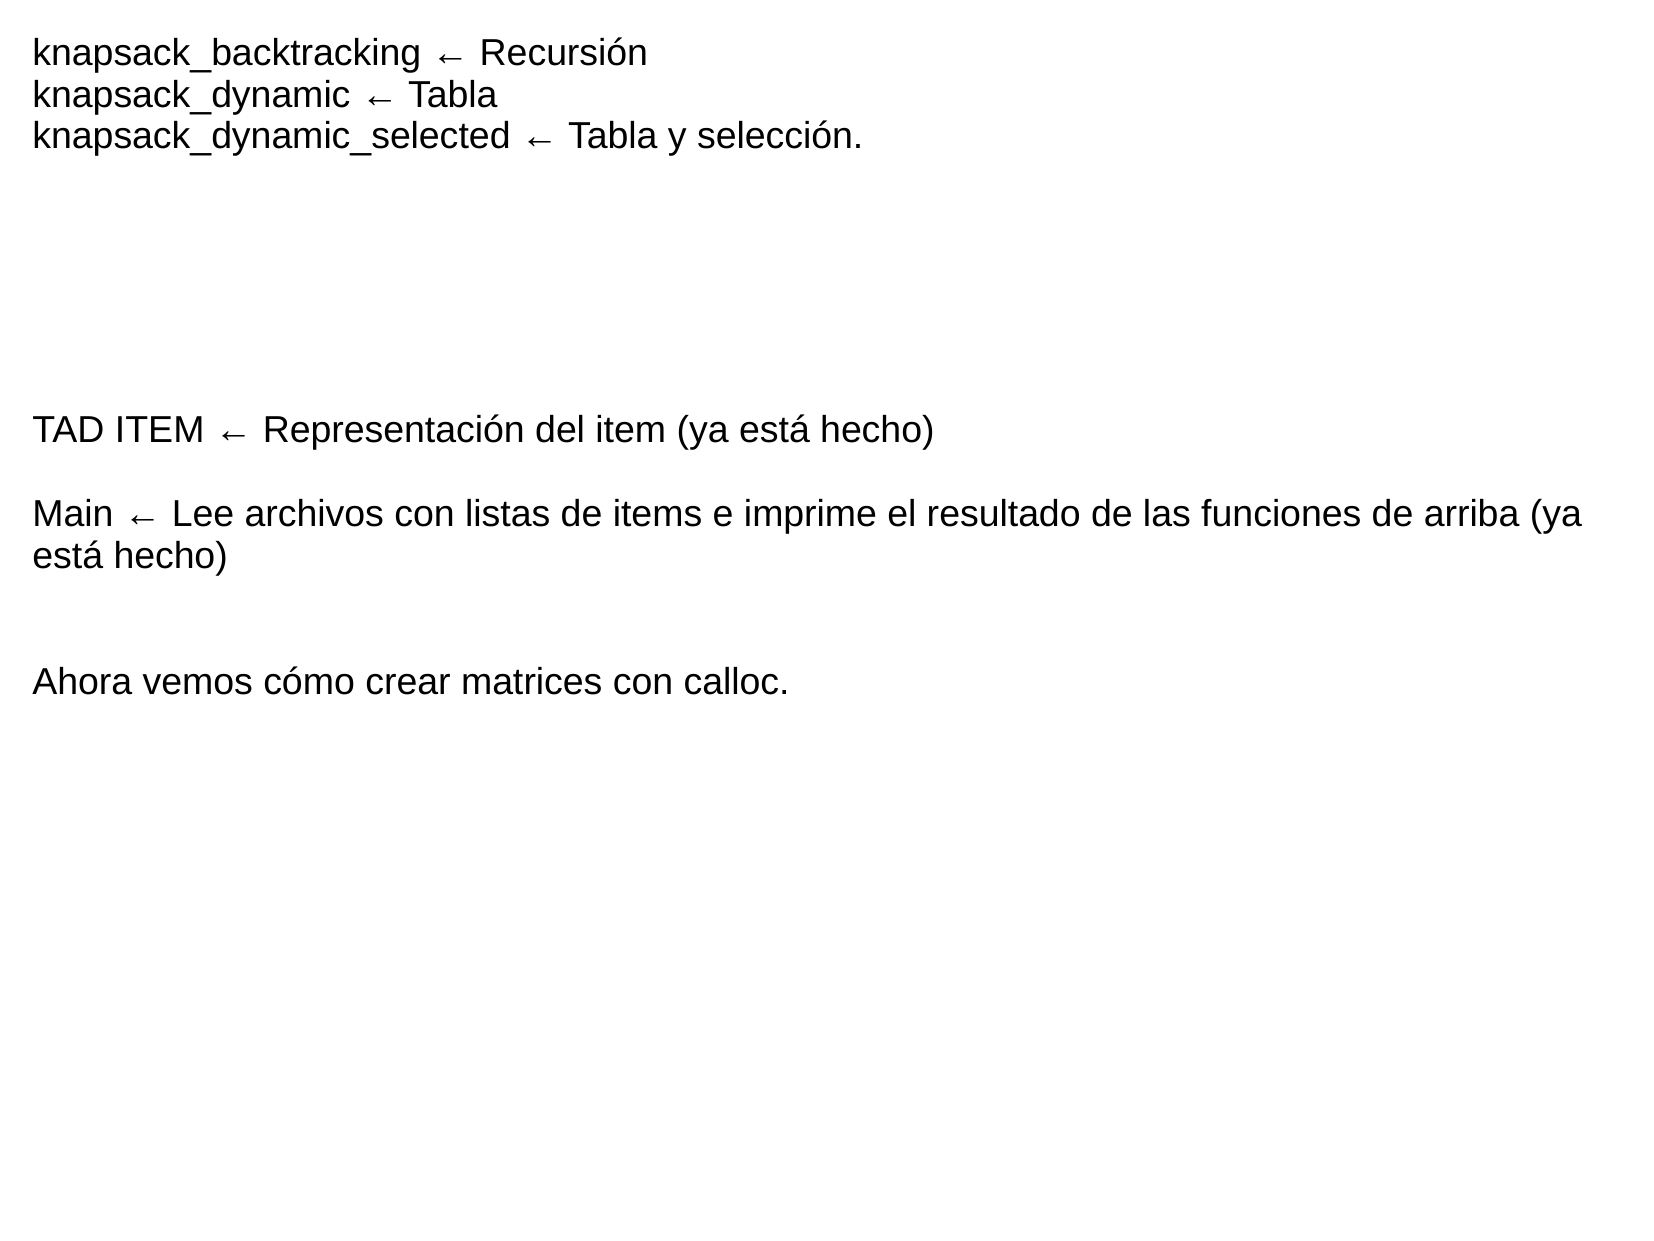

knapsack_backtracking ← Recursión
knapsack_dynamic ← Tabla
knapsack_dynamic_selected ← Tabla y selección.
TAD ITEM ← Representación del item (ya está hecho)
Main ← Lee archivos con listas de items e imprime el resultado de las funciones de arriba (ya está hecho)
Ahora vemos cómo crear matrices con calloc.